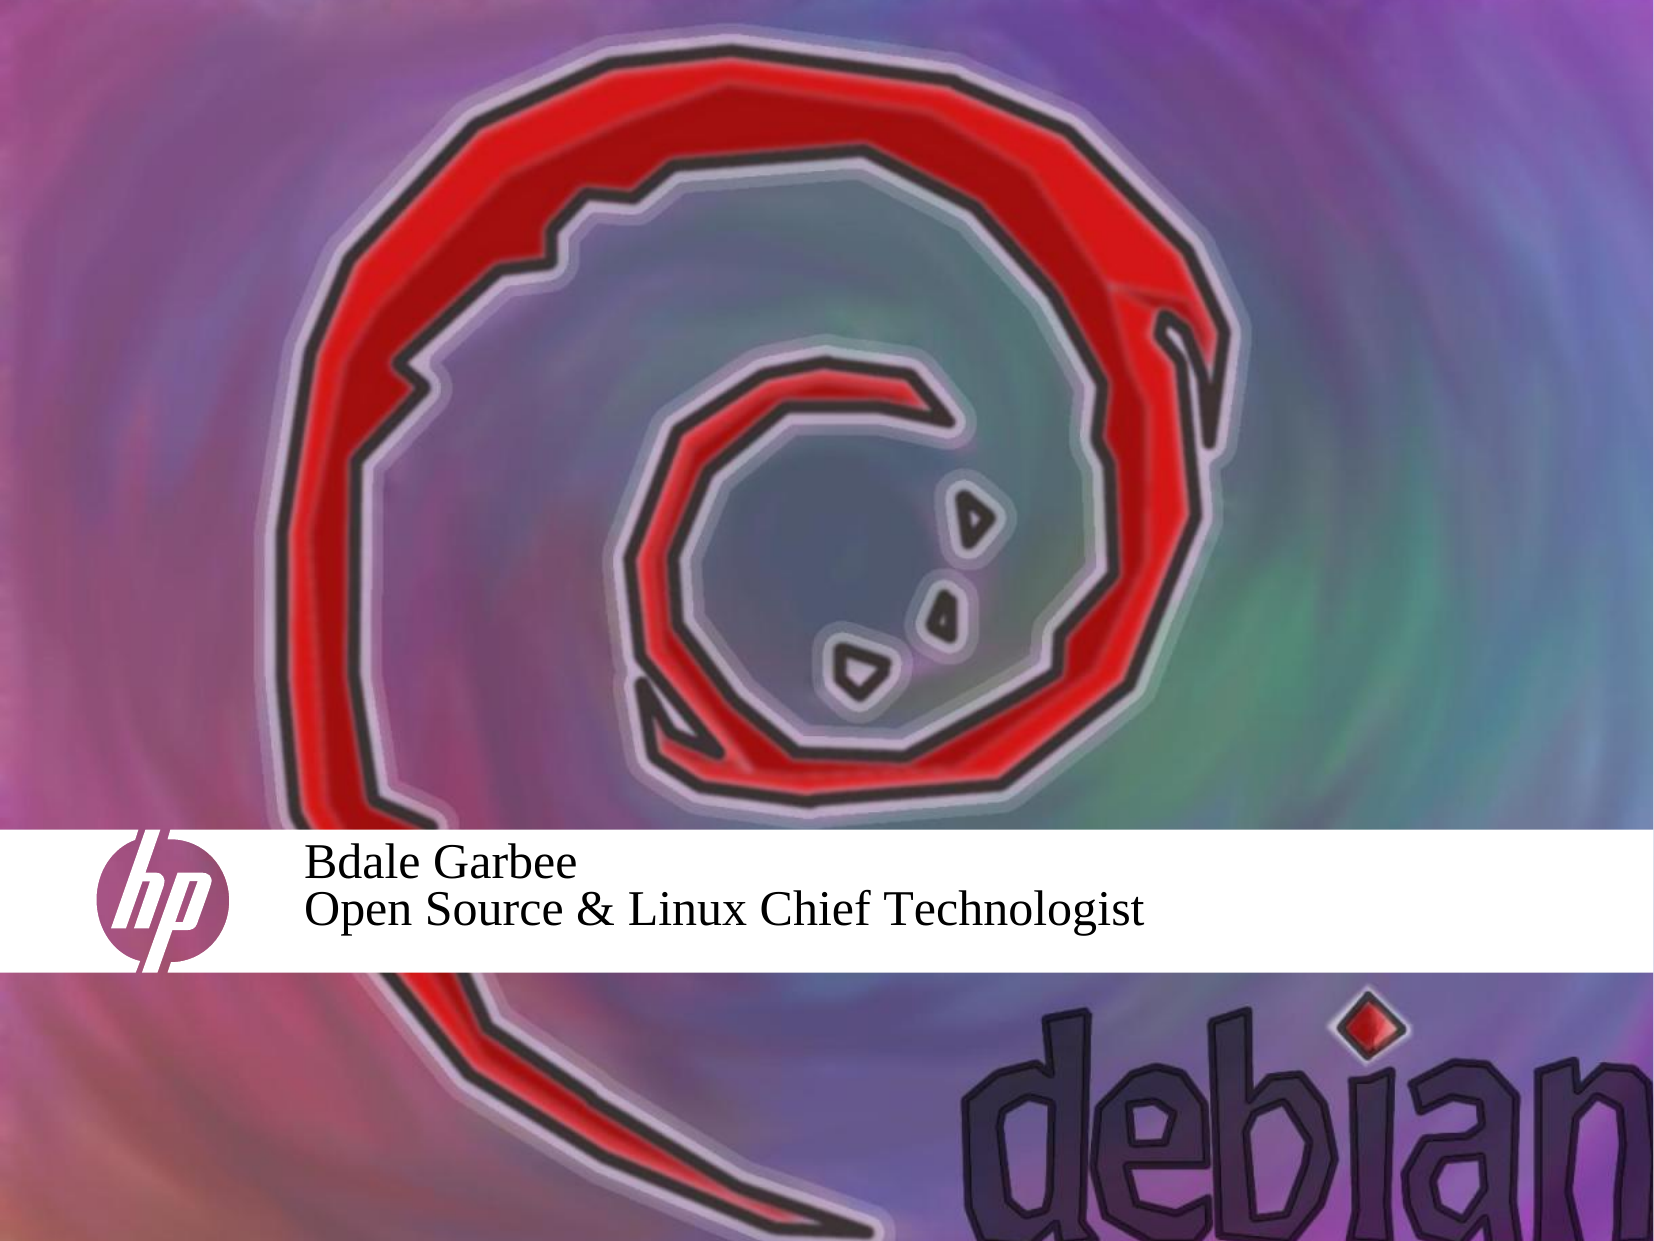

Bdale Garbee
Open Source & Linux Chief Technologist
1
Debian Overview// HP confidential